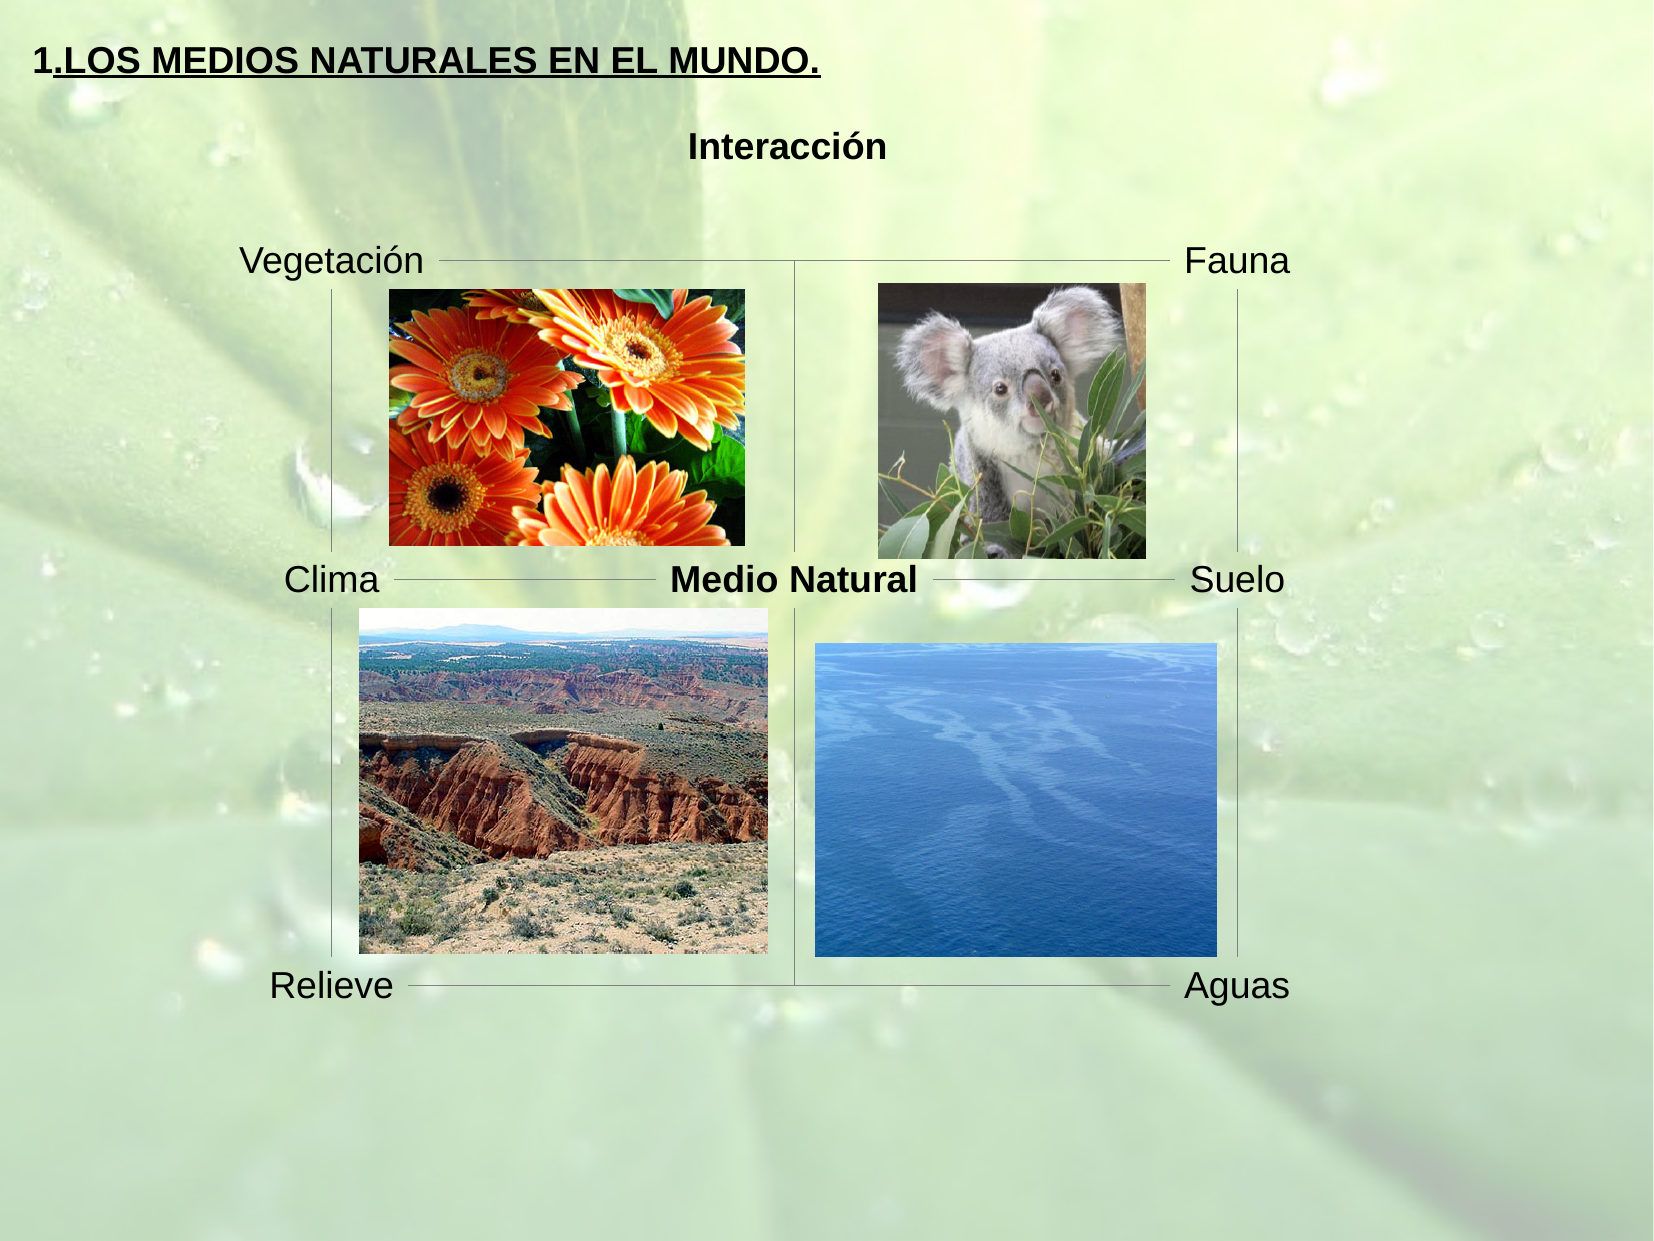

1.LOS MEDIOS NATURALES EN EL MUNDO.
Interacción
Vegetación
Fauna
Clima
Medio Natural
Suelo
Relieve
Aguas